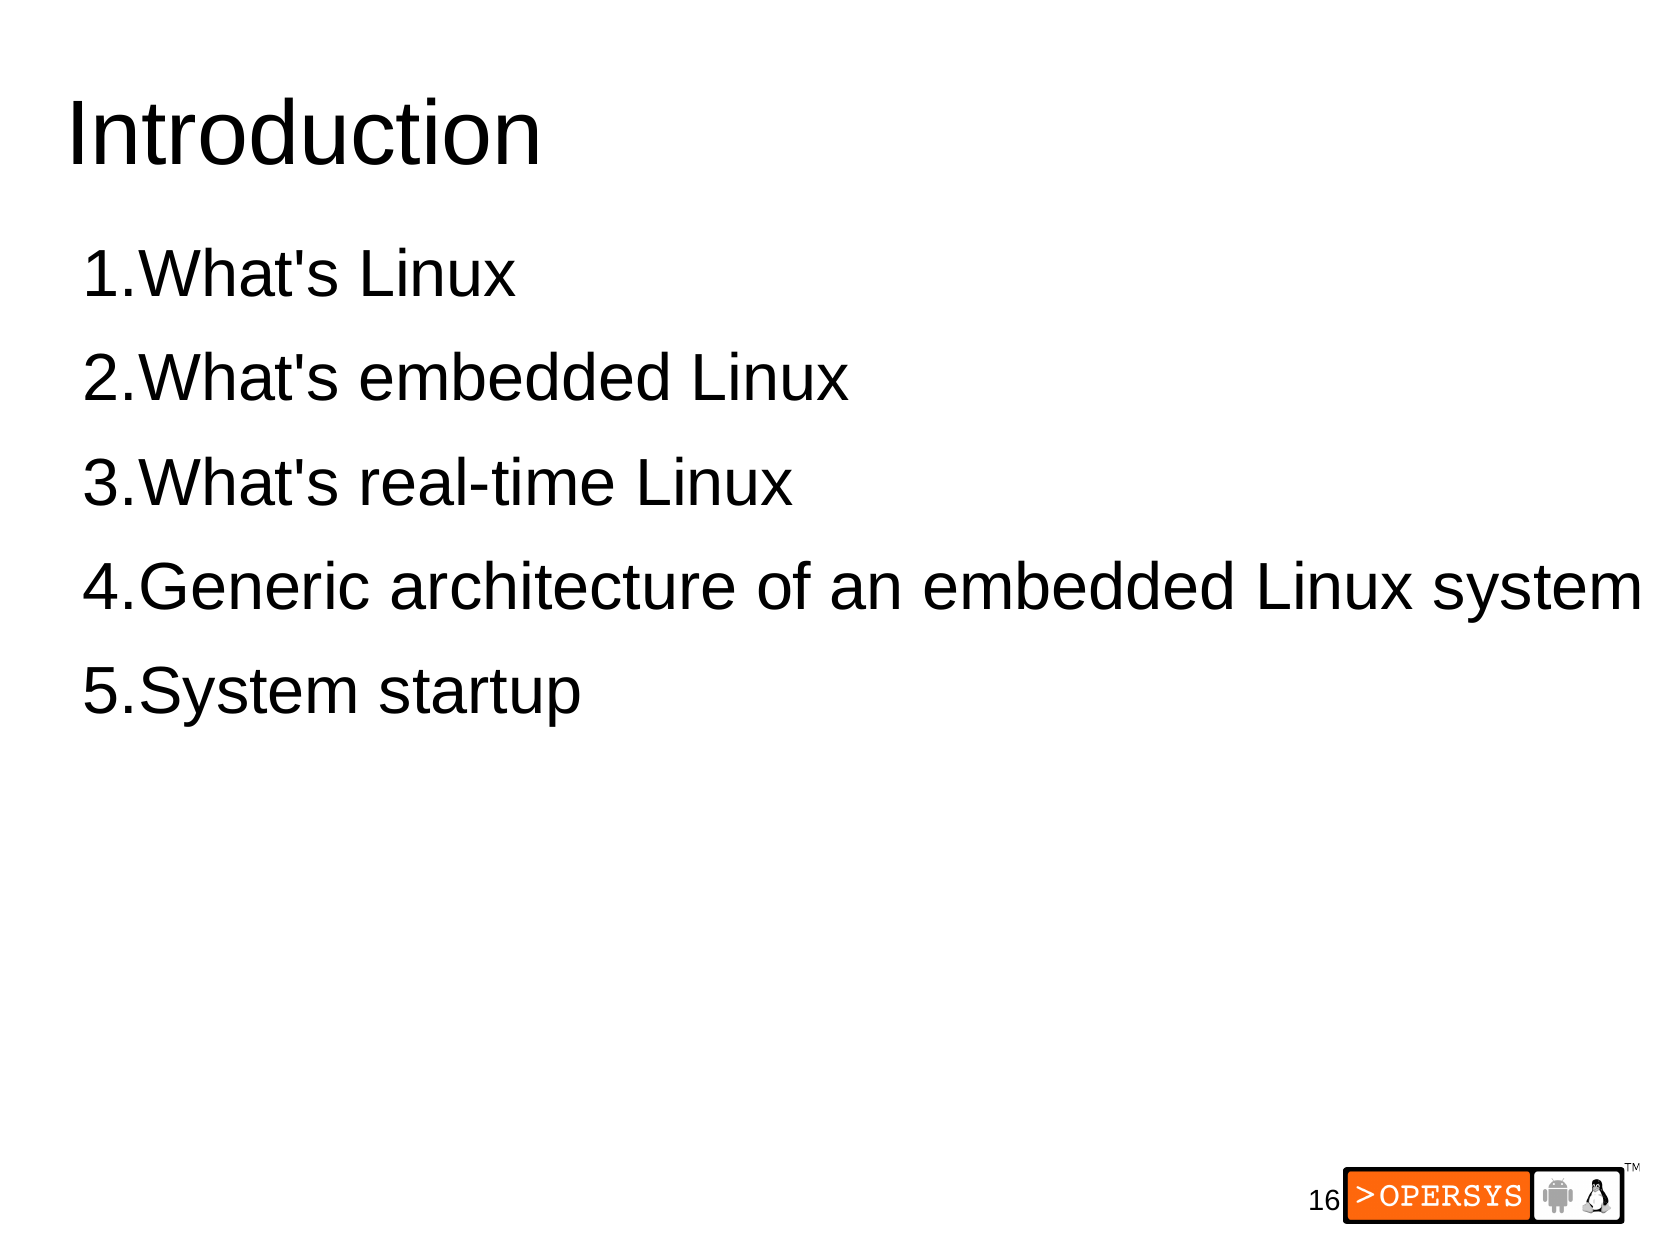

# Introduction
What's Linux
What's embedded Linux
What's real-time Linux
Generic architecture of an embedded Linux system
System startup